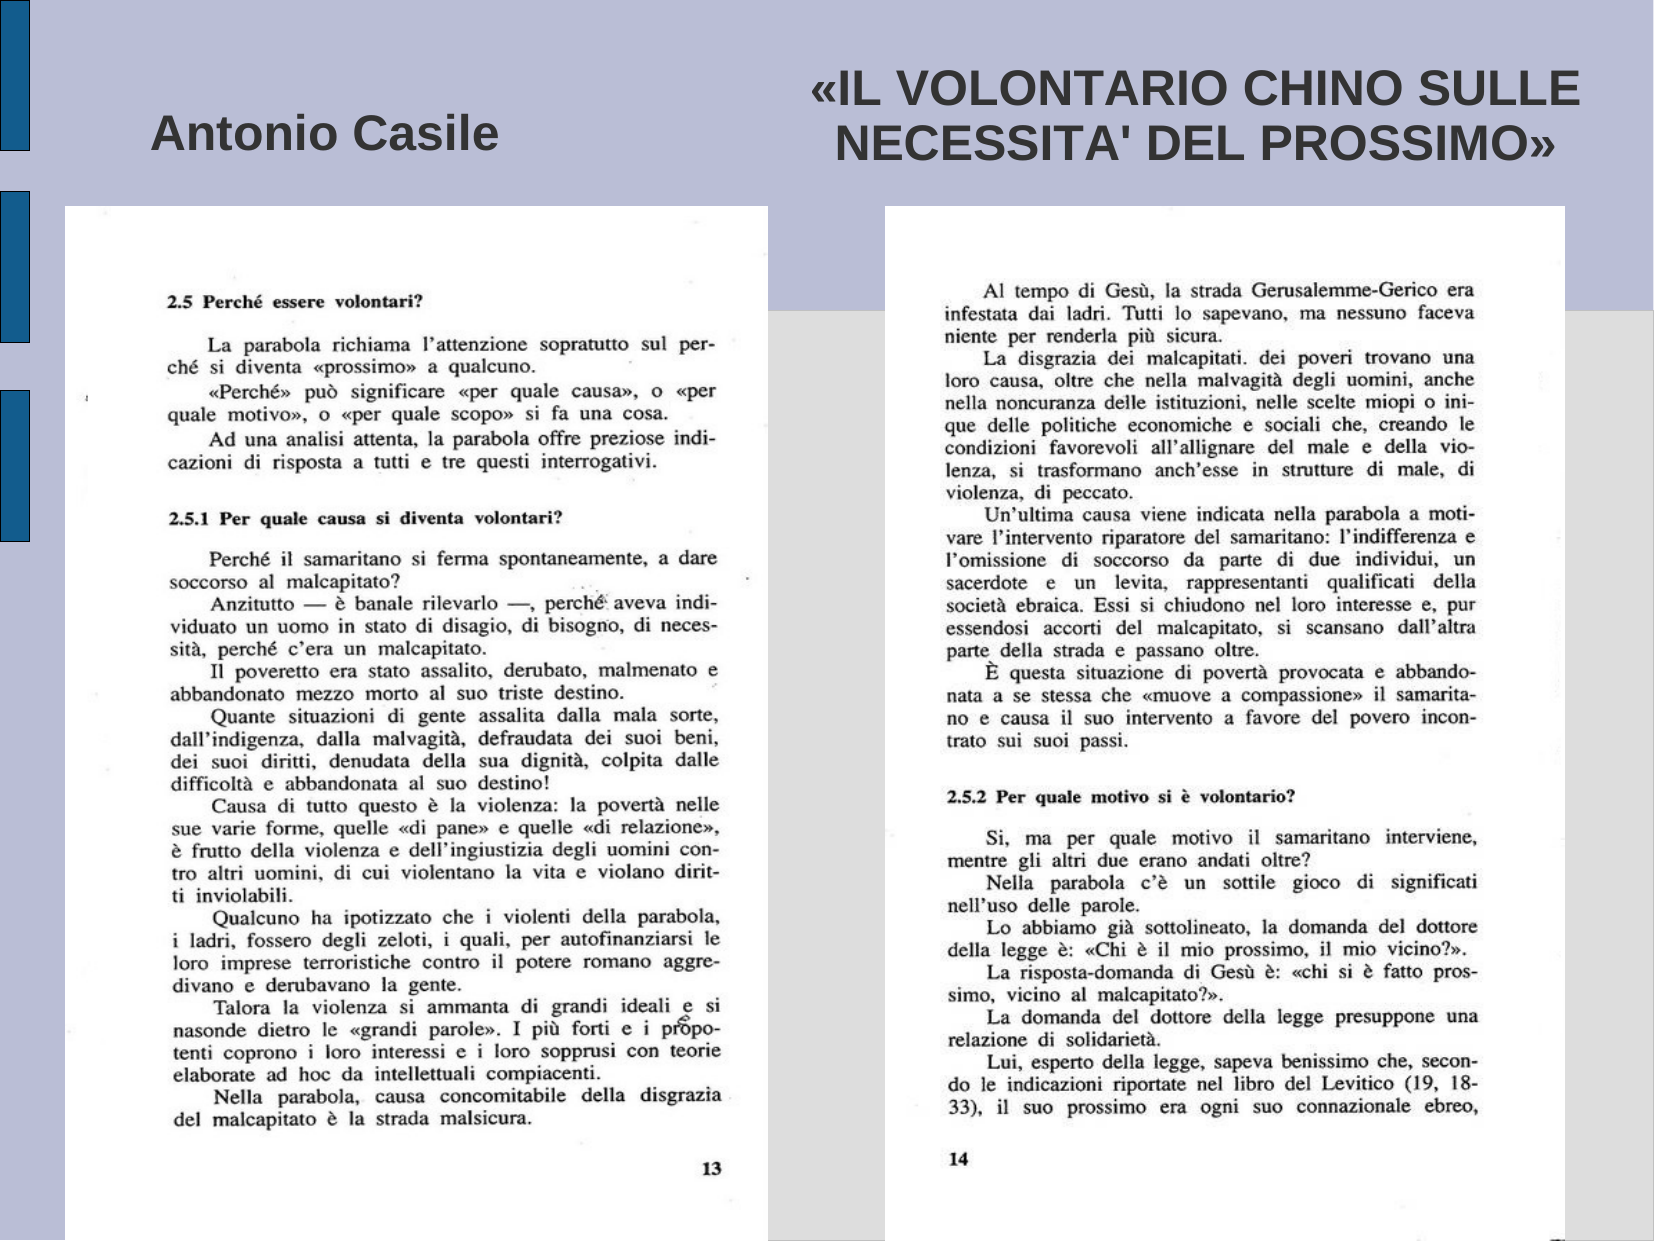

# «IL VOLONTARIO CHINO SULLE NECESSITA' DEL PROSSIMO»
Antonio Casile